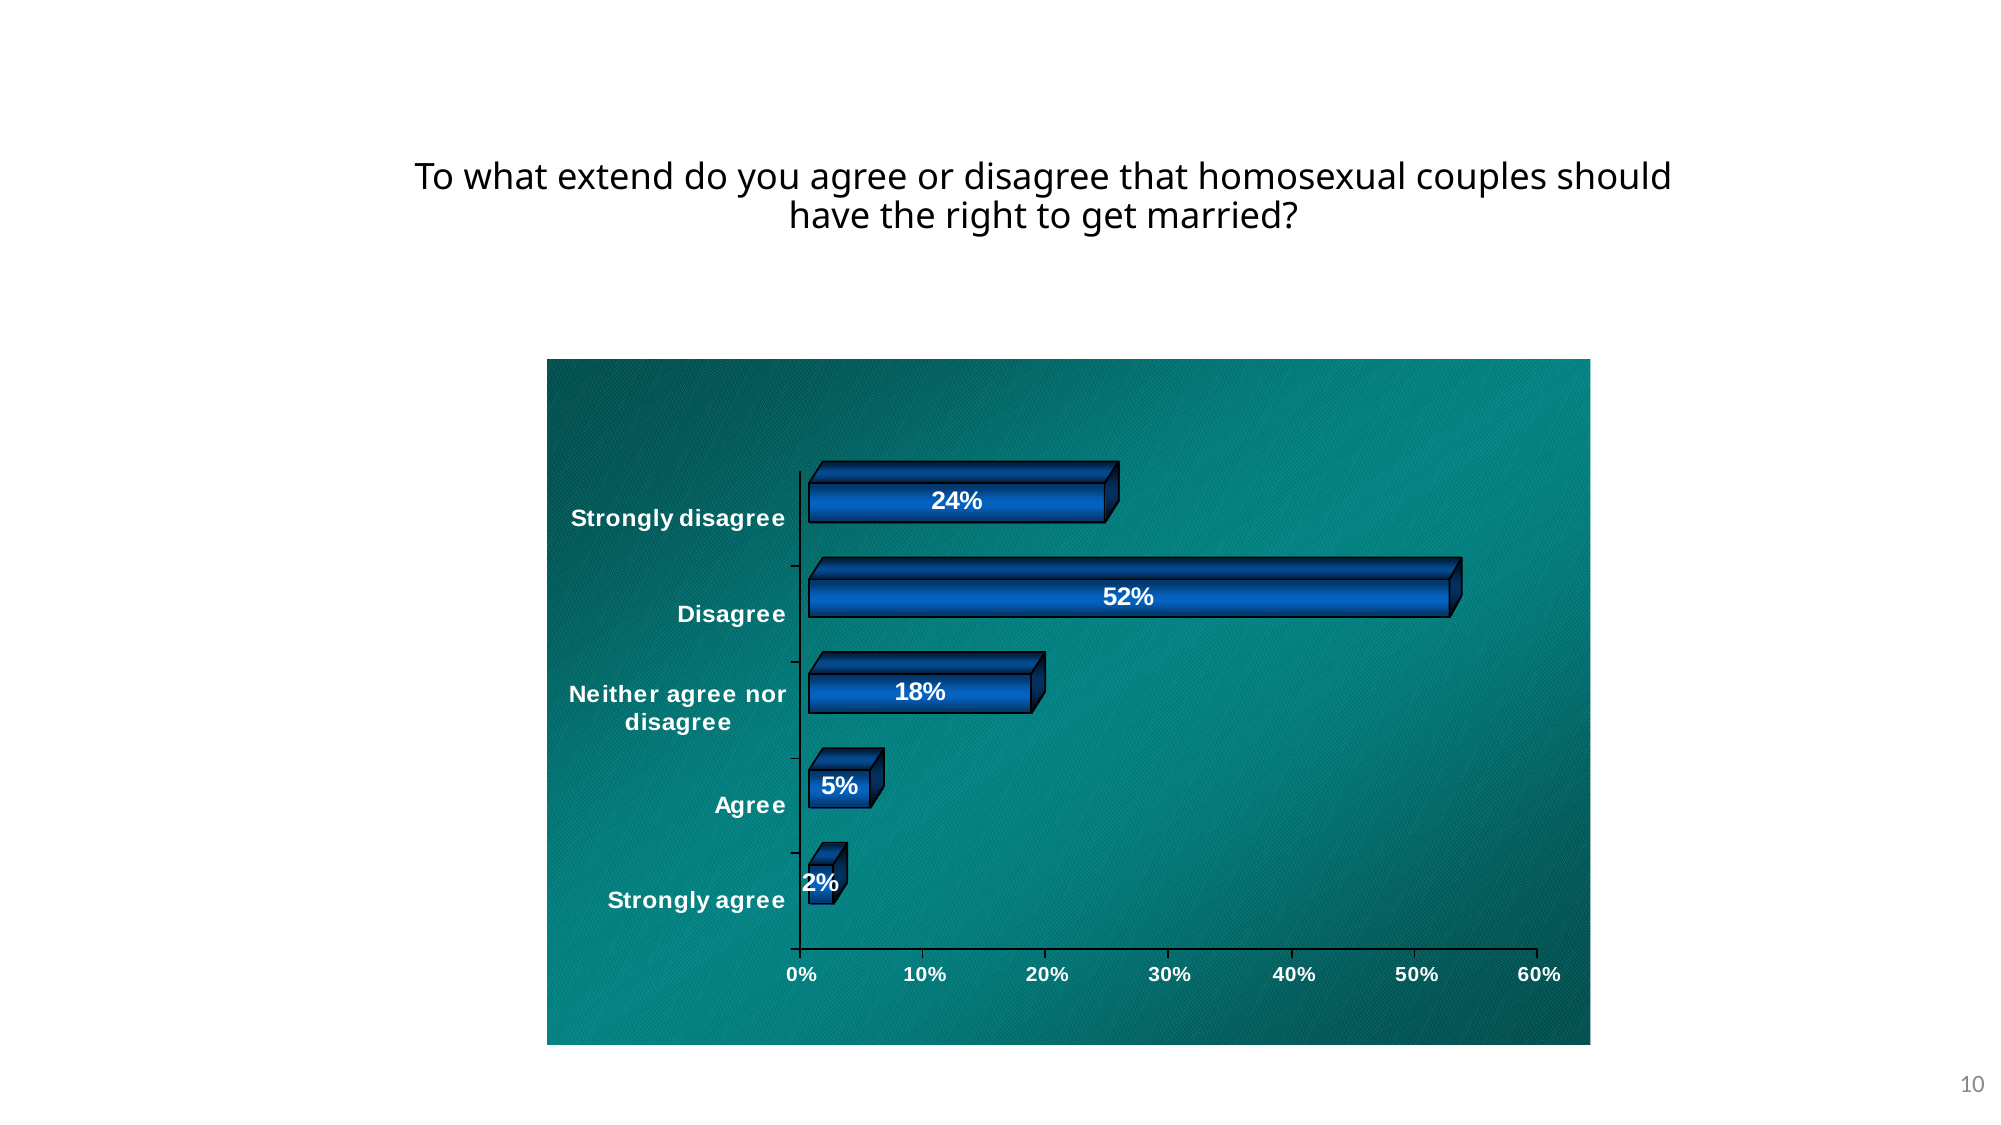

# To what extend do you agree or disagree that homosexual couples should have the right to get married?